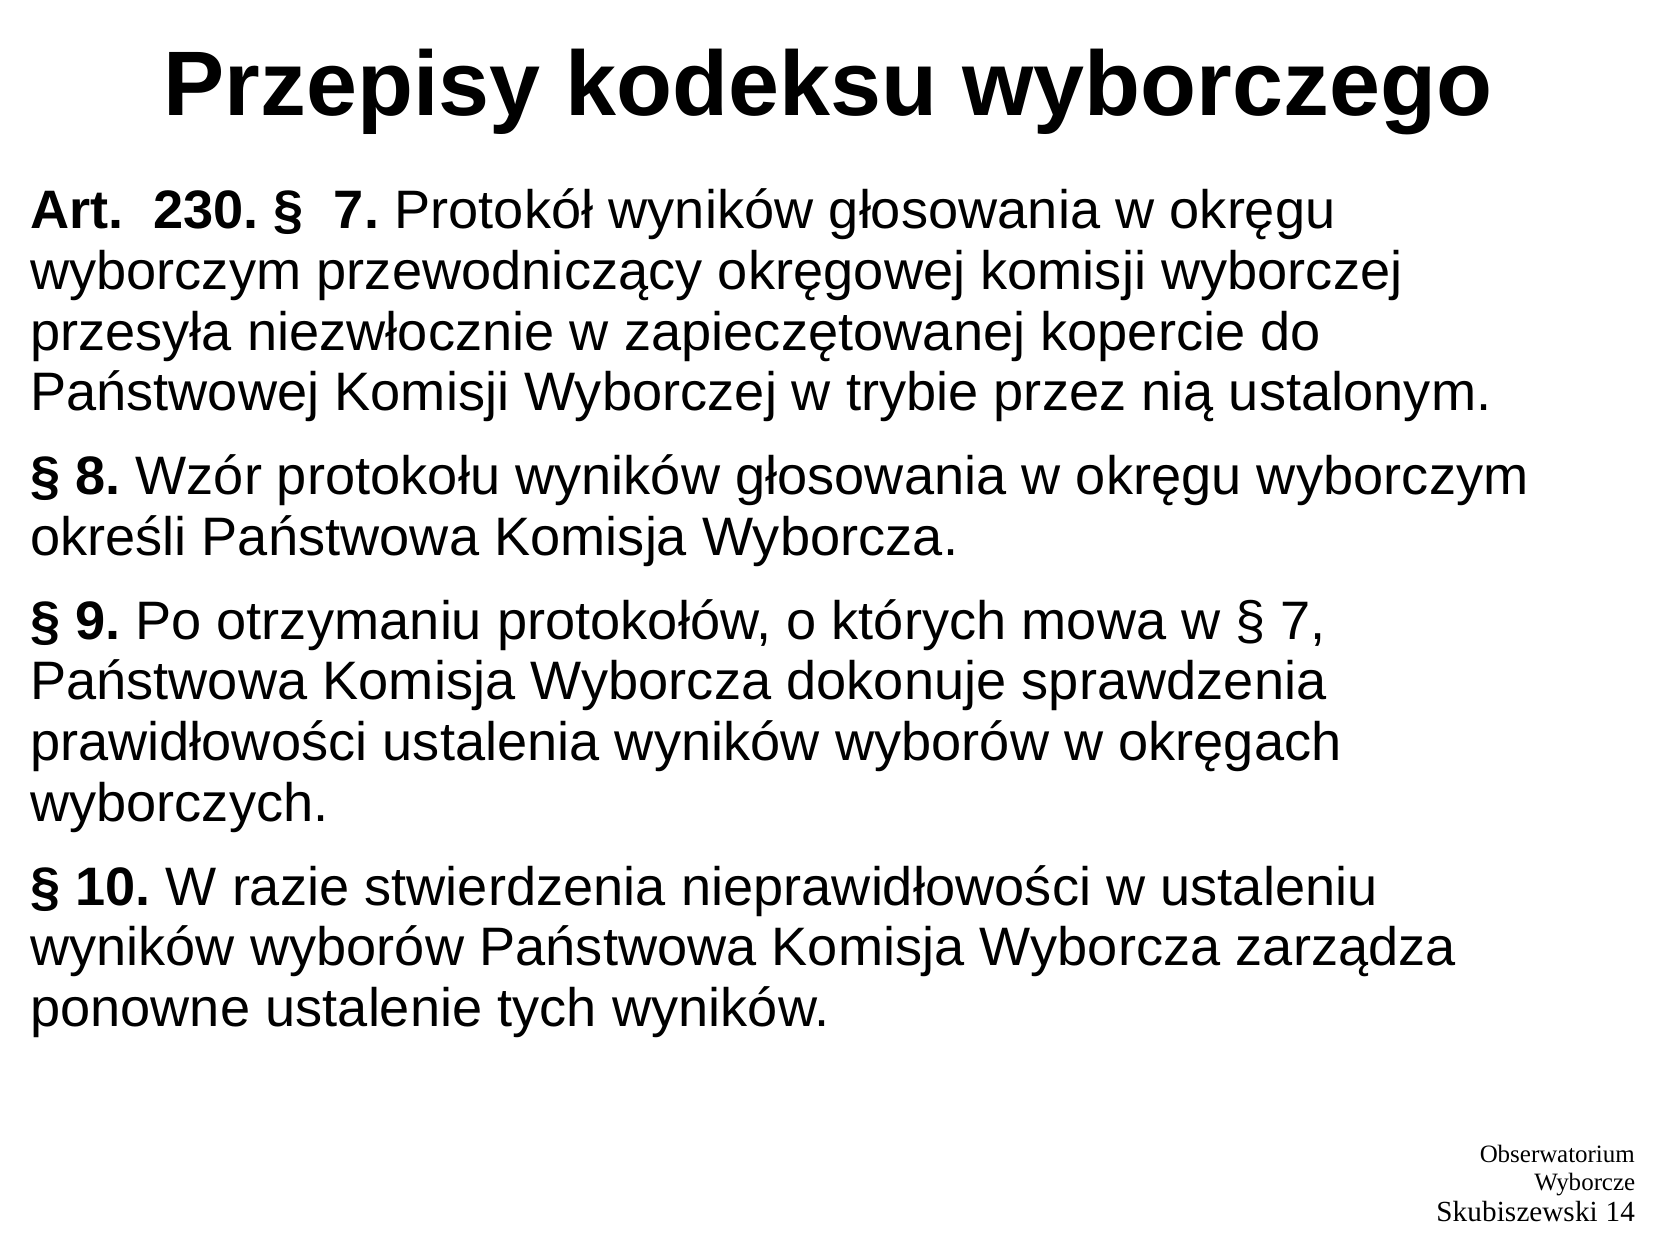

# Przepisy kodeksu wyborczego
Art. 230. § 7. Protokół wyników głosowania w okręgu wyborczym przewodniczący okręgowej komisji wyborczej przesyła niezwłocznie w zapieczętowanej kopercie do Państwowej Komisji Wyborczej w trybie przez nią ustalonym.
§ 8. Wzór protokołu wyników głosowania w okręgu wyborczym określi Państwowa Komisja Wyborcza.
§ 9. Po otrzymaniu protokołów, o których mowa w § 7, Państwowa Komisja Wyborcza dokonuje sprawdzenia prawidłowości ustalenia wyników wyborów w okręgach wyborczych.
§ 10. W razie stwierdzenia nieprawidłowości w ustaleniu wyników wyborów Państwowa Komisja Wyborcza zarządza ponowne ustalenie tych wyników.
14